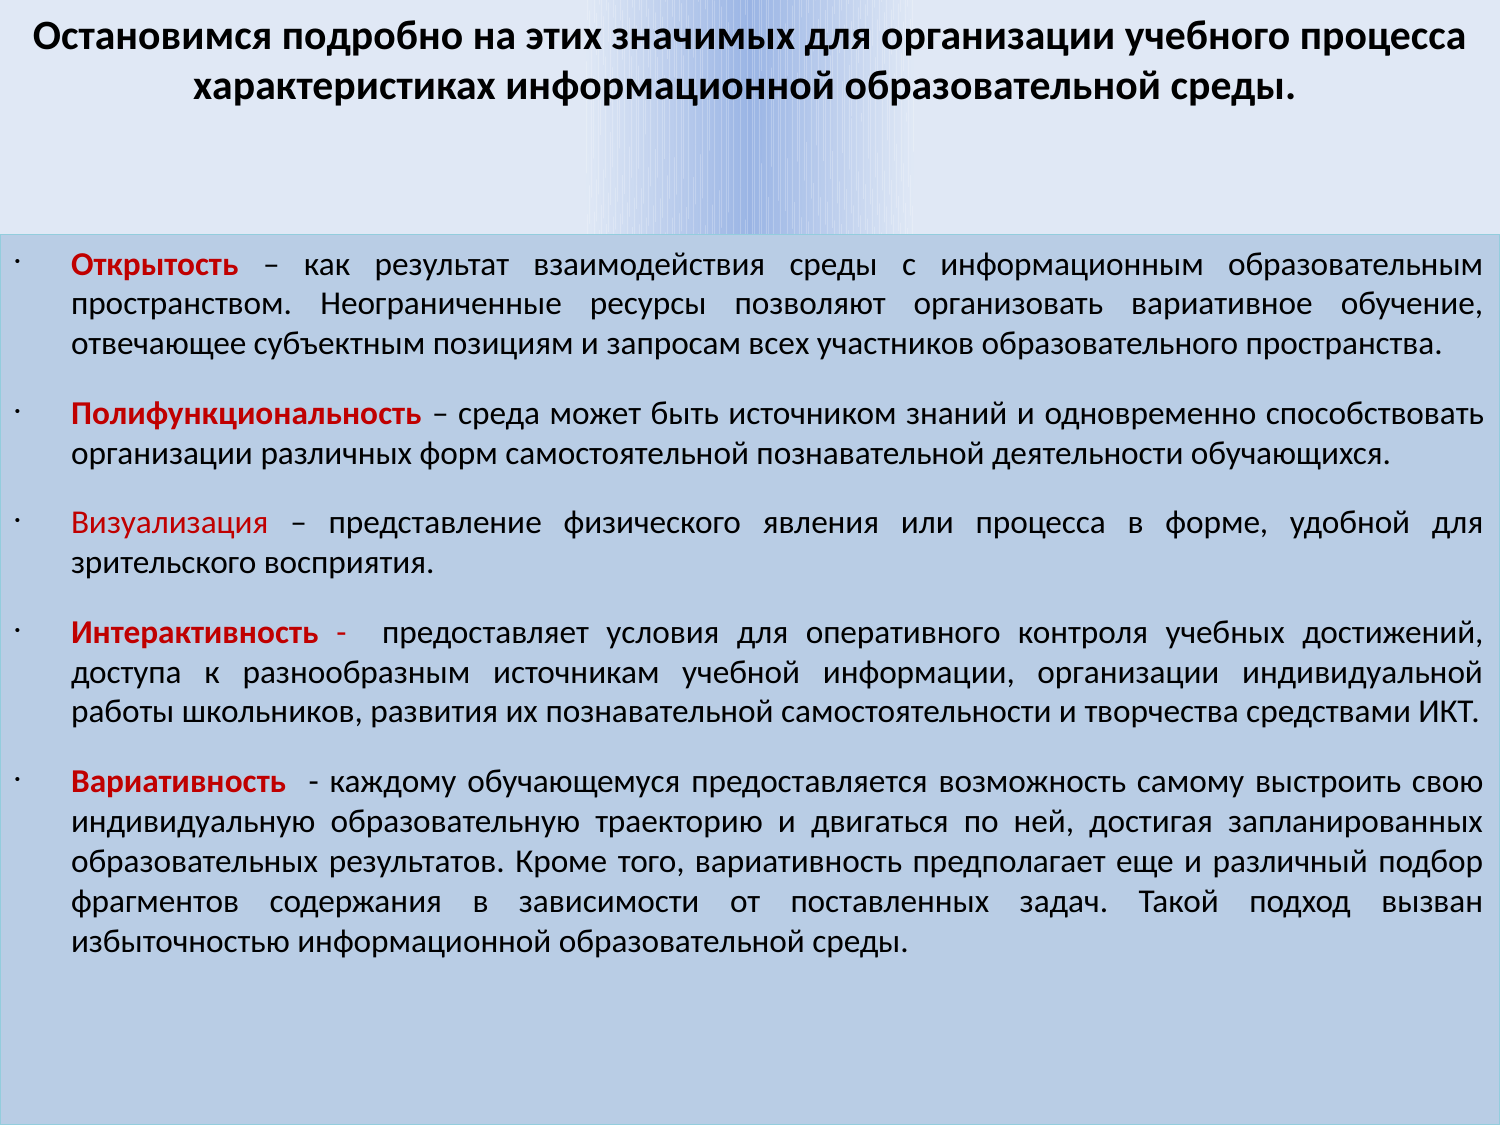

# Остановимся подробно на этих значимых для организации учебного процесса характеристиках информационной образовательной среды.
Открытость – как результат взаимодействия среды с информационным образовательным пространством. Неограниченные ресурсы позволяют организовать вариативное обучение, отвечающее субъектным позициям и запросам всех участников образовательного пространства.
Полифункциональность – среда может быть источником знаний и одновременно способствовать организации различных форм самостоятельной познавательной деятельности обучающихся.
Визуализация – представление физического явления или процесса в форме, удобной для зрительского восприятия.
Интерактивность - предоставляет условия для оперативного контроля учебных достижений, доступа к разнообразным источникам учебной информации, организации индивидуальной работы школьников, развития их познавательной самостоятельности и творчества средствами ИКТ.
Вариативность - каждому обучающемуся предоставляется возможность самому выстроить свою индивидуальную образовательную траекторию и двигаться по ней, достигая запланированных образовательных результатов. Кроме того, вариативность предполагает еще и различный подбор фрагментов содержания в зависимости от поставленных задач. Такой подход вызван избыточностью информационной образовательной среды.